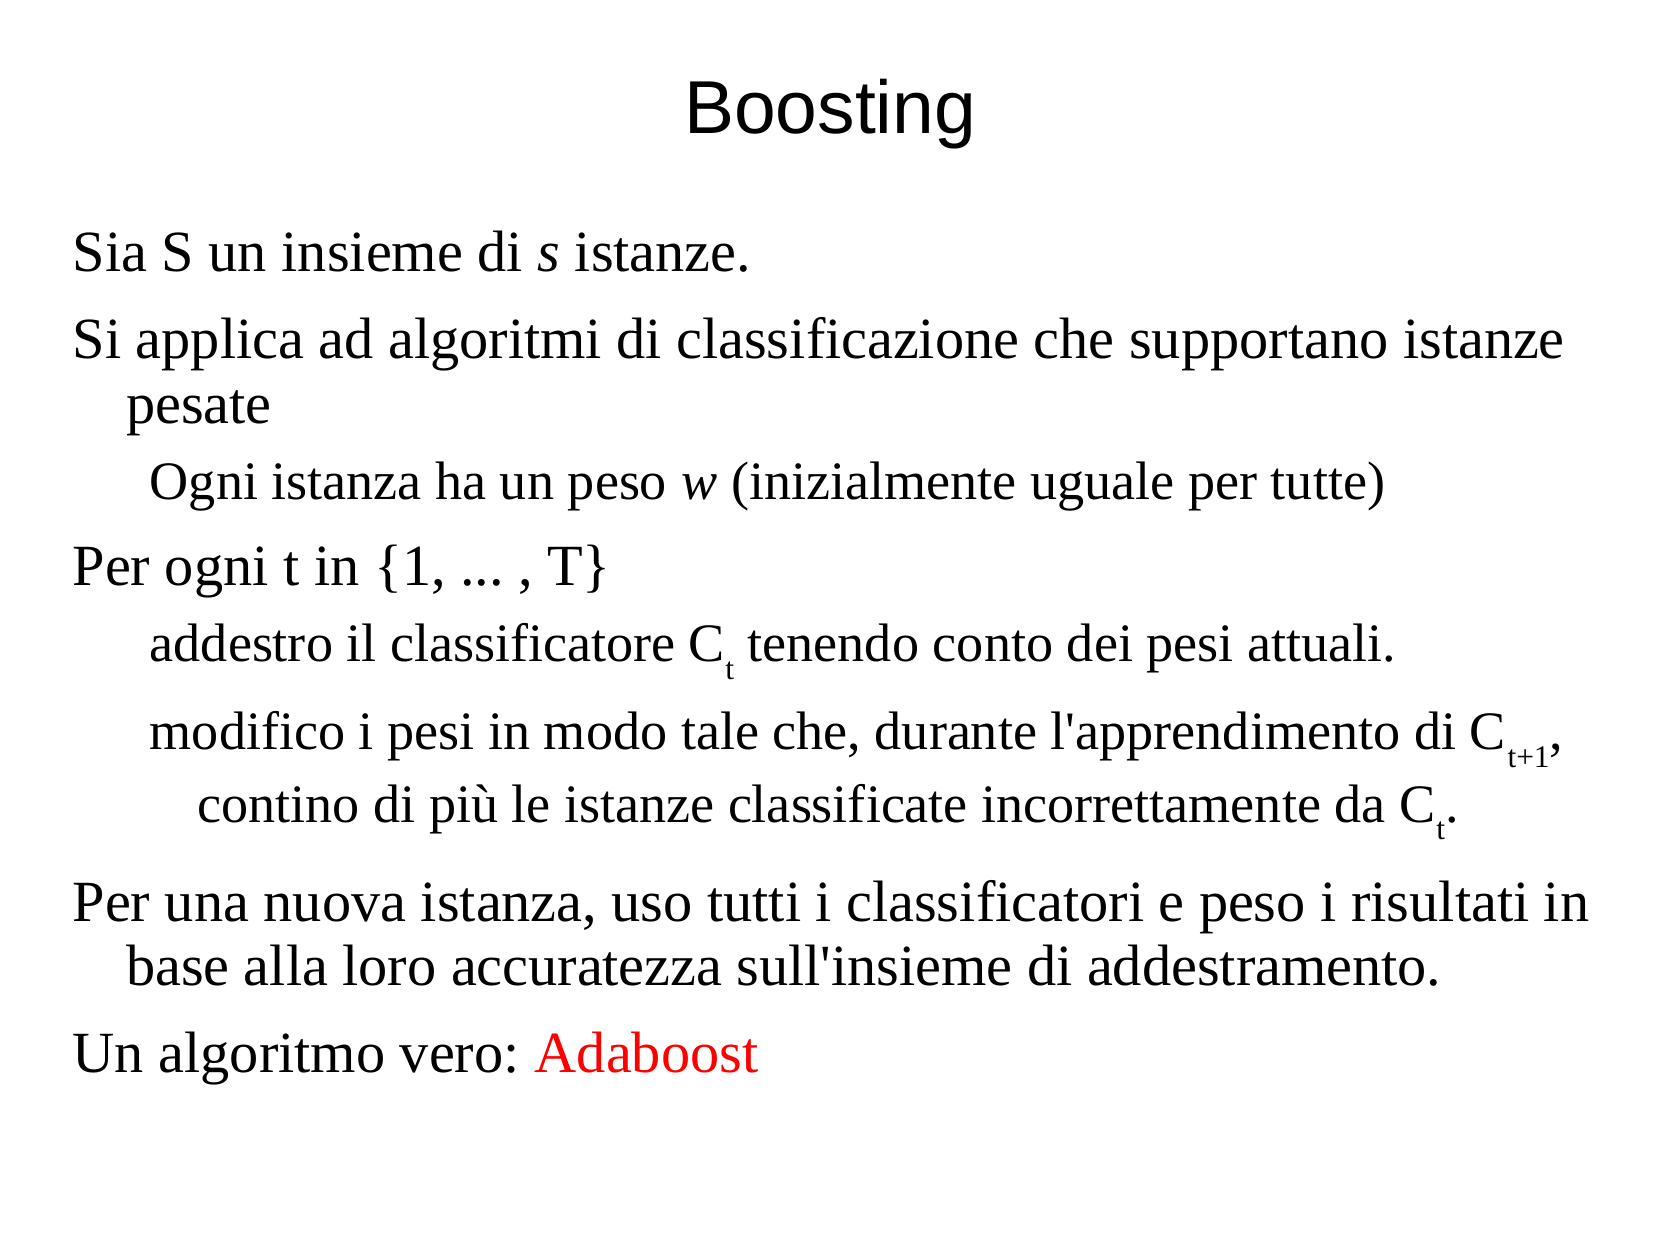

# Boosting
Sia S un insieme di s istanze.
Si applica ad algoritmi di classificazione che supportano istanze pesate
Ogni istanza ha un peso w (inizialmente uguale per tutte)
Per ogni t in {1, ... , T}
addestro il classificatore Ct tenendo conto dei pesi attuali.
modifico i pesi in modo tale che, durante l'apprendimento di Ct+1, contino di più le istanze classificate incorrettamente da Ct.
Per una nuova istanza, uso tutti i classificatori e peso i risultati in base alla loro accuratezza sull'insieme di addestramento.
Un algoritmo vero: Adaboost